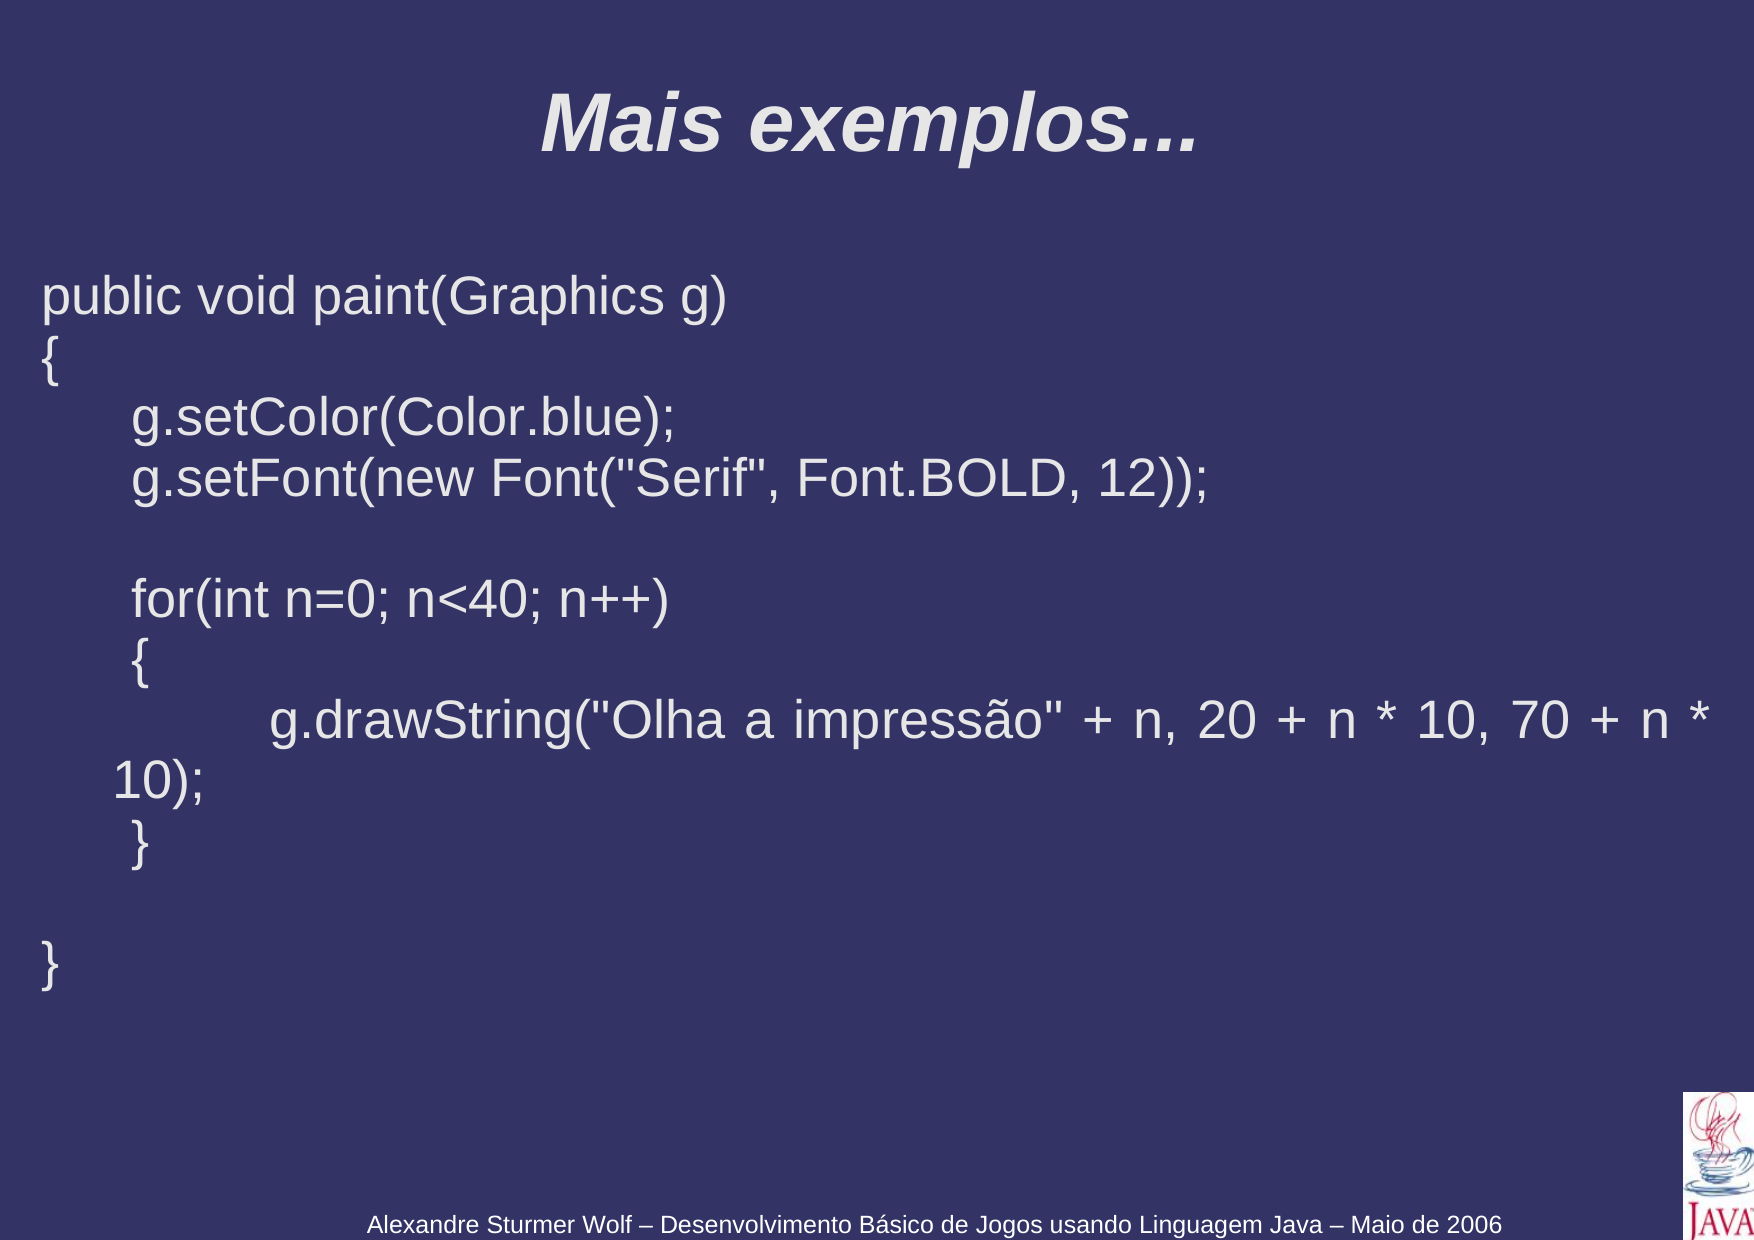

# Mais exemplos...
public void paint(Graphics g)
{
 g.setColor(Color.blue);
 g.setFont(new Font("Serif", Font.BOLD, 12));
 for(int n=0; n<40; n++)
 {
 g.drawString("Olha a impressão" + n, 20 + n * 10, 70 + n * 10);
 }
}